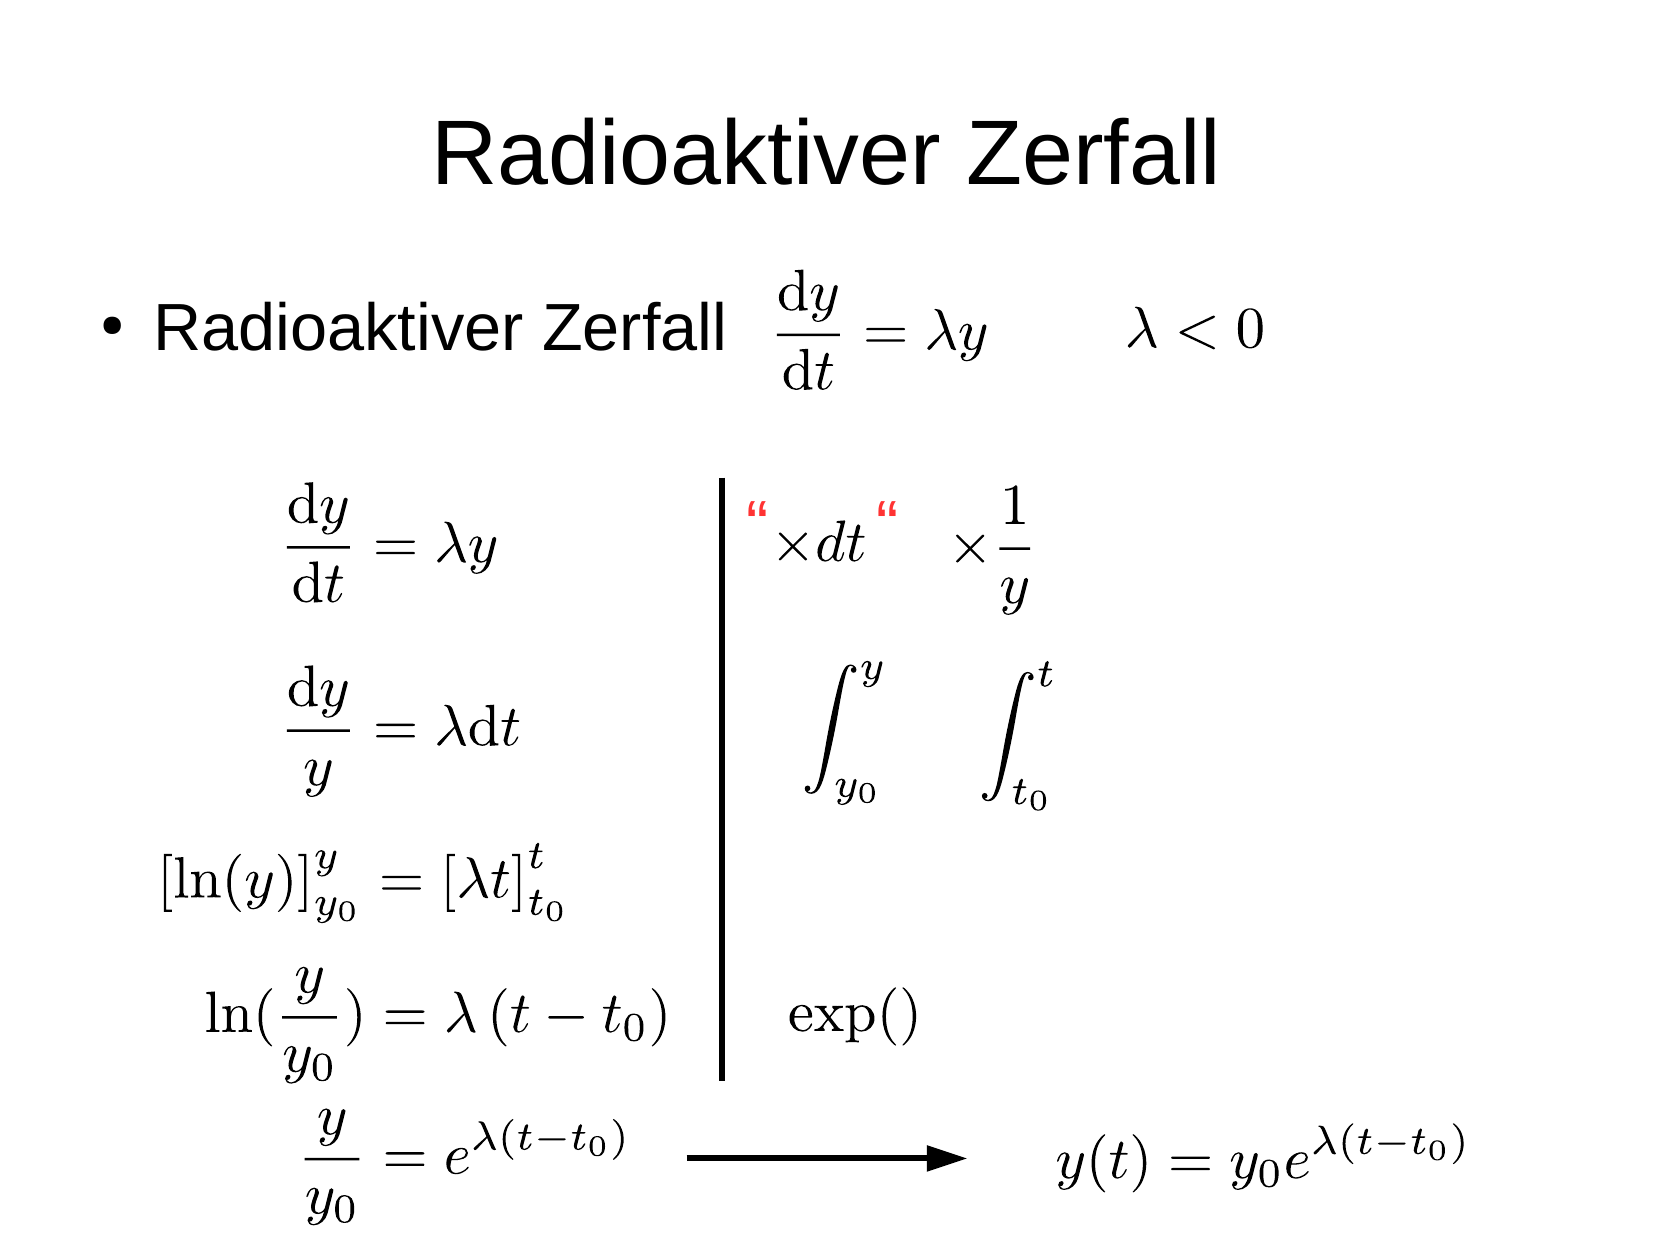

# Radioaktiver Zerfall
Radioaktiver Zerfall
“
“